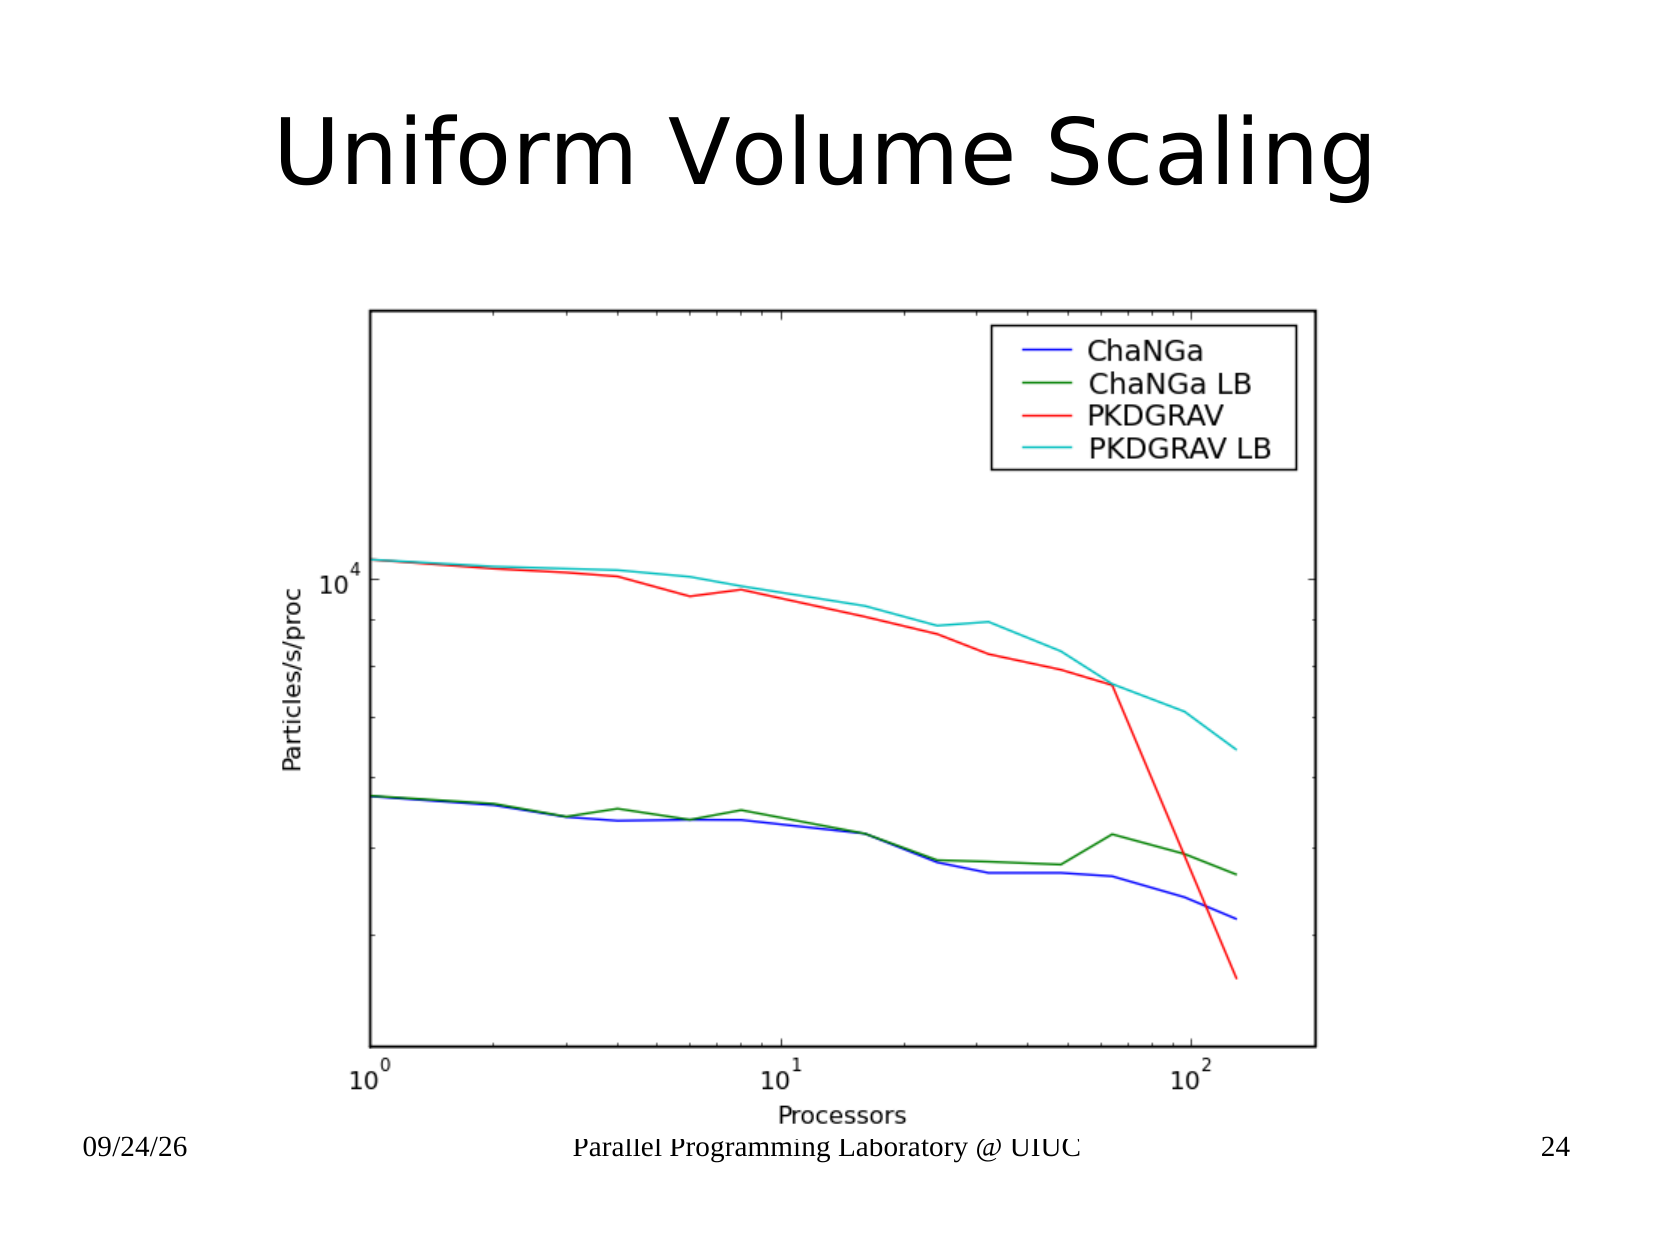

# Uniform Volume Scaling
Parallel Programming Laboratory @ UIUC
24